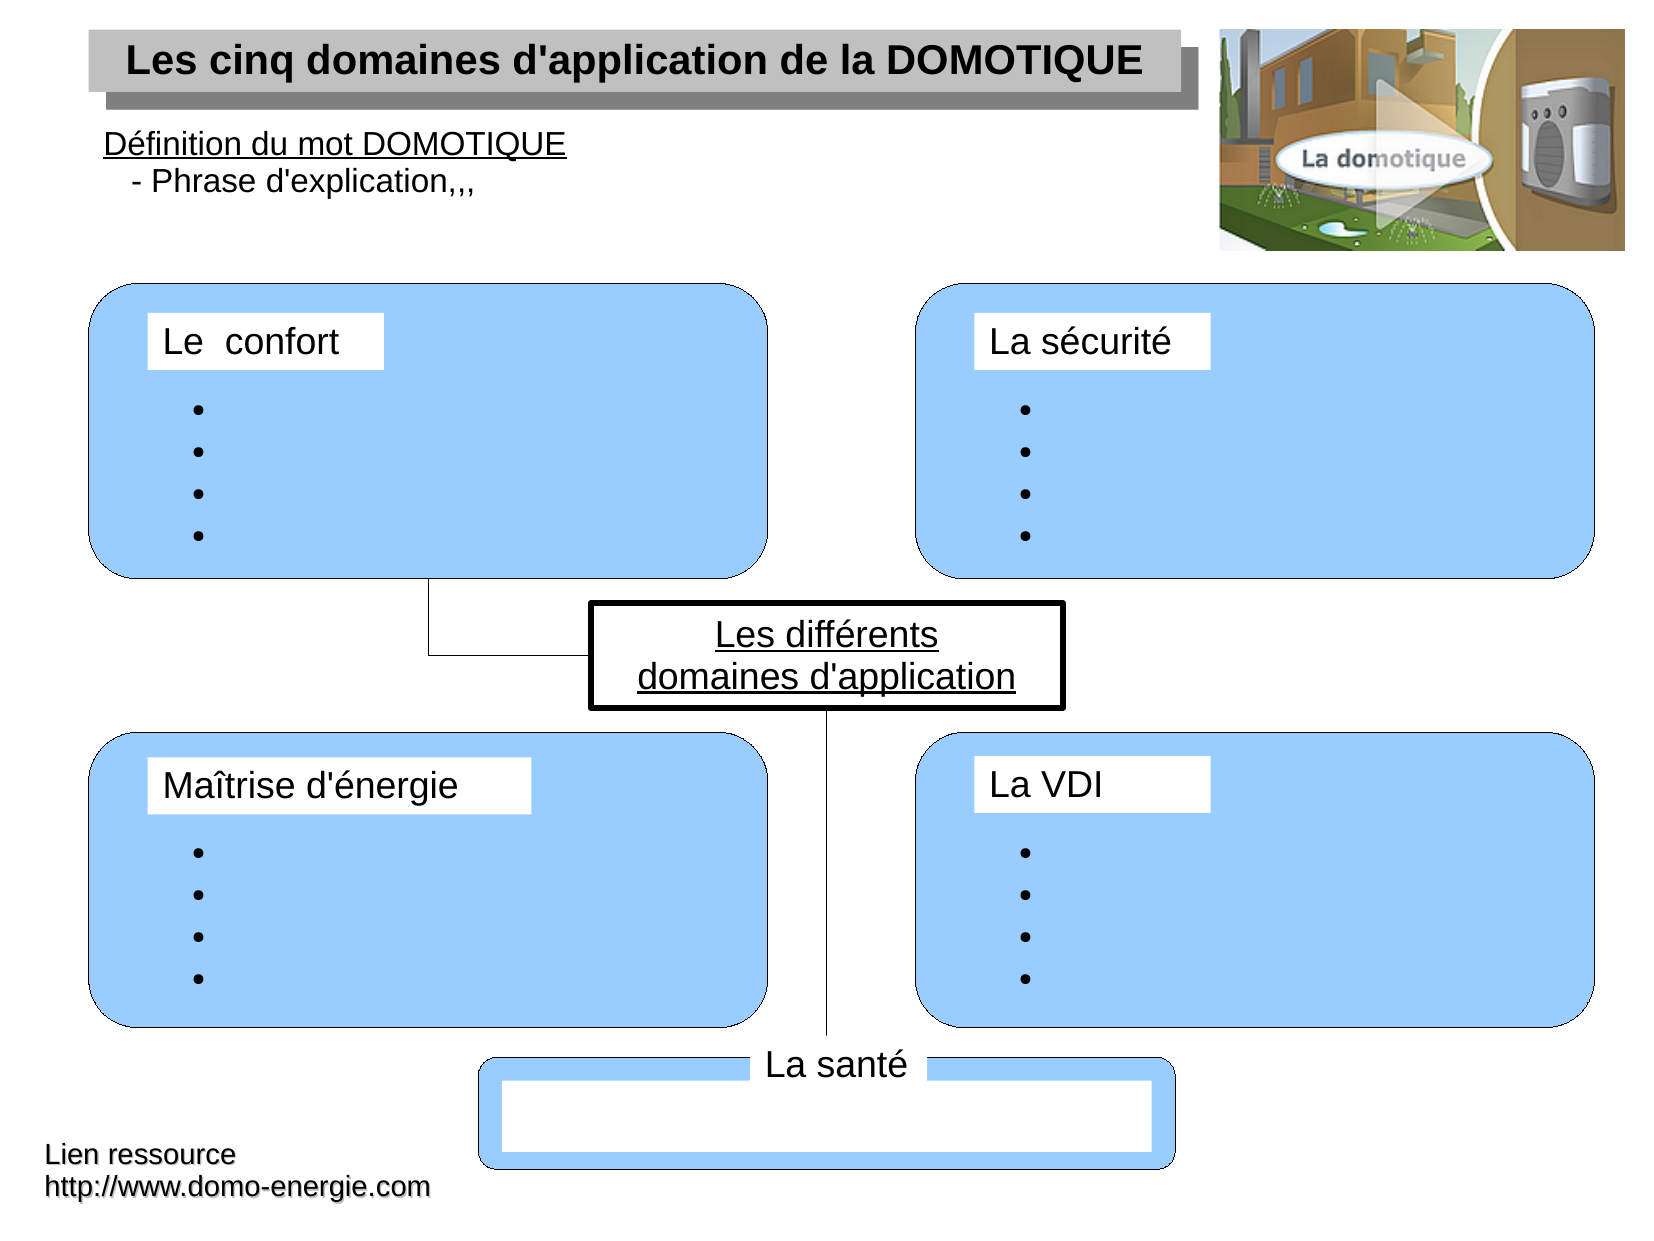

Les cinq domaines d'application de la DOMOTIQUE
Définition du mot DOMOTIQUE
 - Phrase d'explication,,,
Le confort
La sécurité
Les différents
domaines d'application
La VDI
Maîtrise d'énergie
La santé
Lien ressource
http://www.domo-energie.com